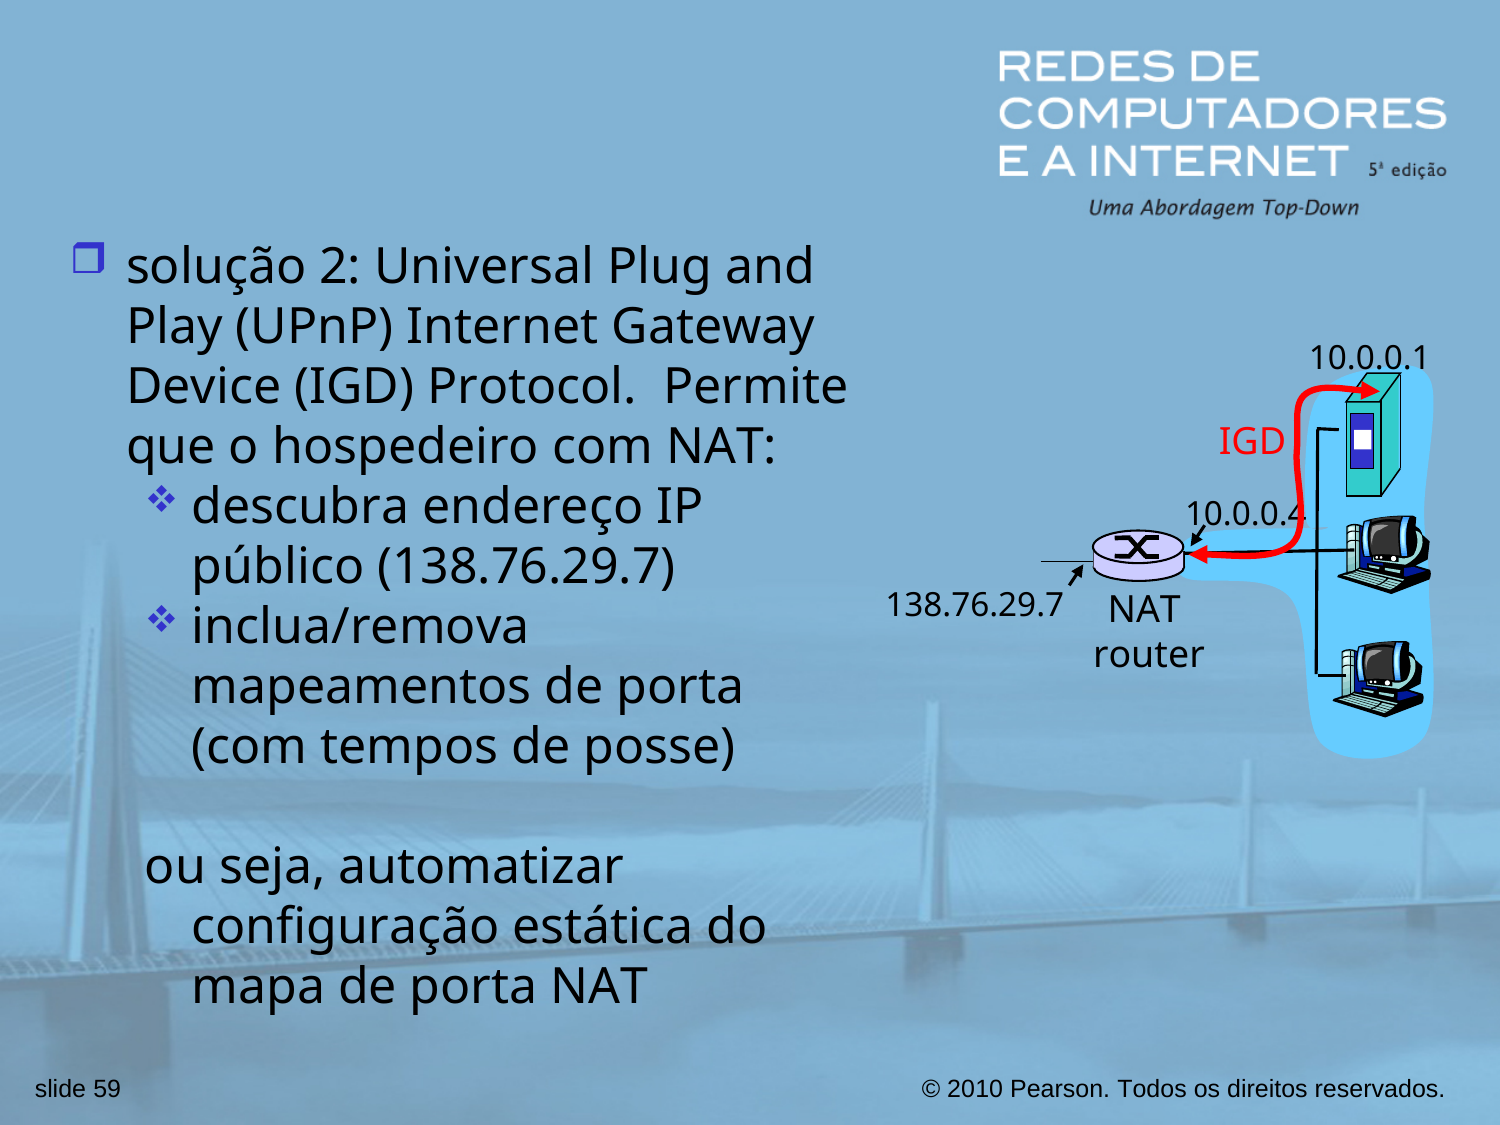

# solução 2: Universal Plug and Play (UPnP) Internet Gateway Device (IGD) Protocol. Permite que o hospedeiro com NAT:
descubra endereço IP público (138.76.29.7)
inclua/remova mapeamentos de porta (com tempos de posse)
ou seja, automatizar configuração estática do mapa de porta NAT
10.0.0.1
IGD
10.0.0.4
138.76.29.7
NAT
router